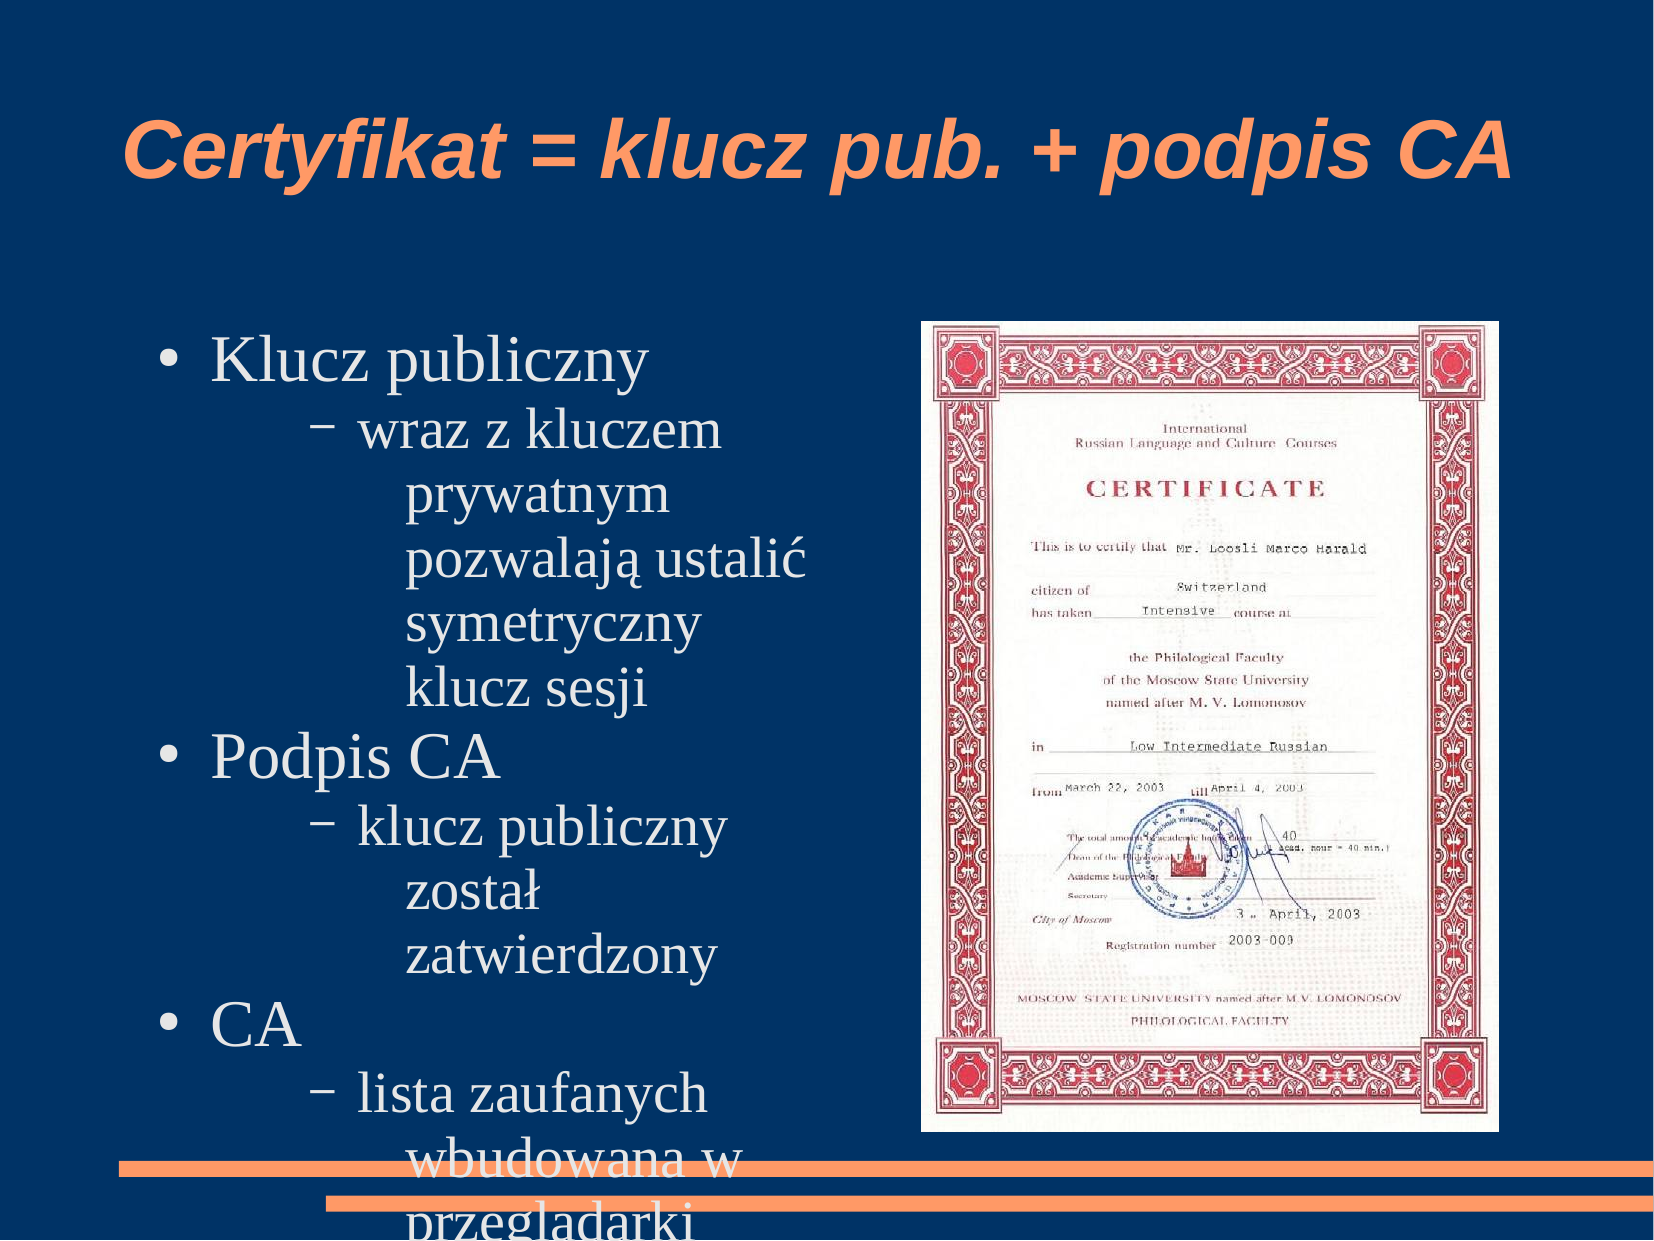

# Certyfikat = klucz pub. + podpis CA
Klucz publiczny
wraz z kluczem prywatnym pozwalają ustalić symetryczny klucz sesji
Podpis CA
klucz publiczny został zatwierdzony
CA
lista zaufanych wbudowana w przeglądarki